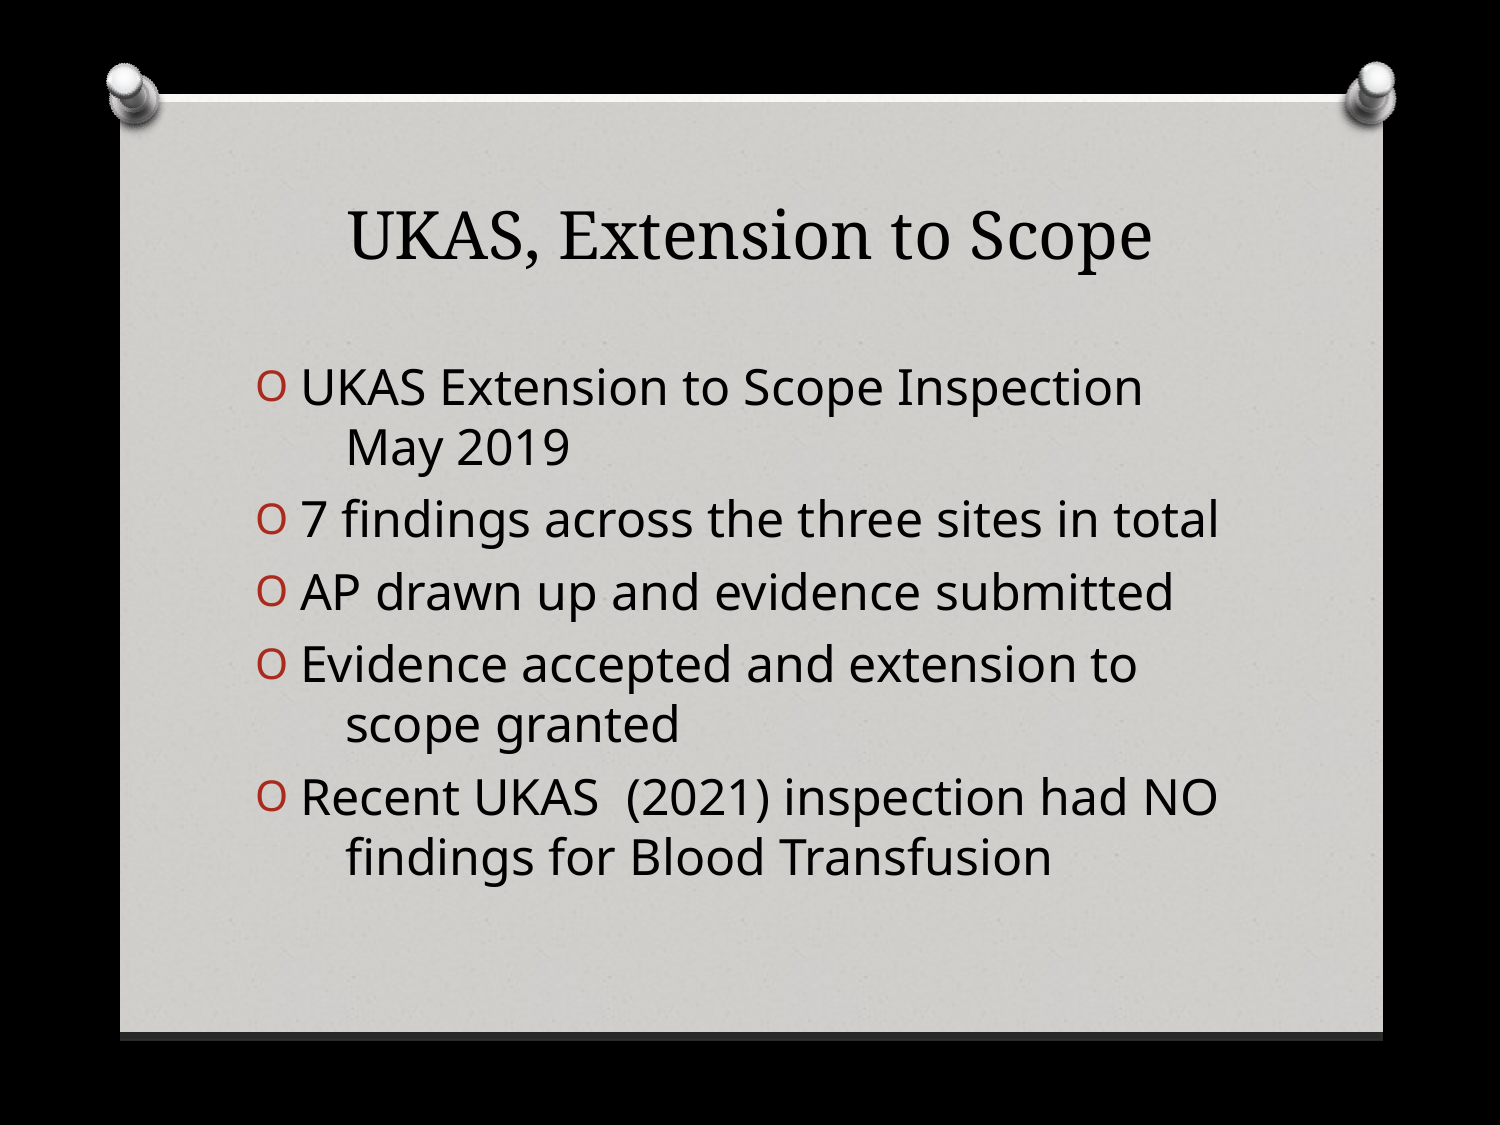

# UKAS, Extension to Scope
UKAS Extension to Scope Inspection May 2019
7 findings across the three sites in total
AP drawn up and evidence submitted
Evidence accepted and extension to scope granted
Recent UKAS (2021) inspection had NO findings for Blood Transfusion